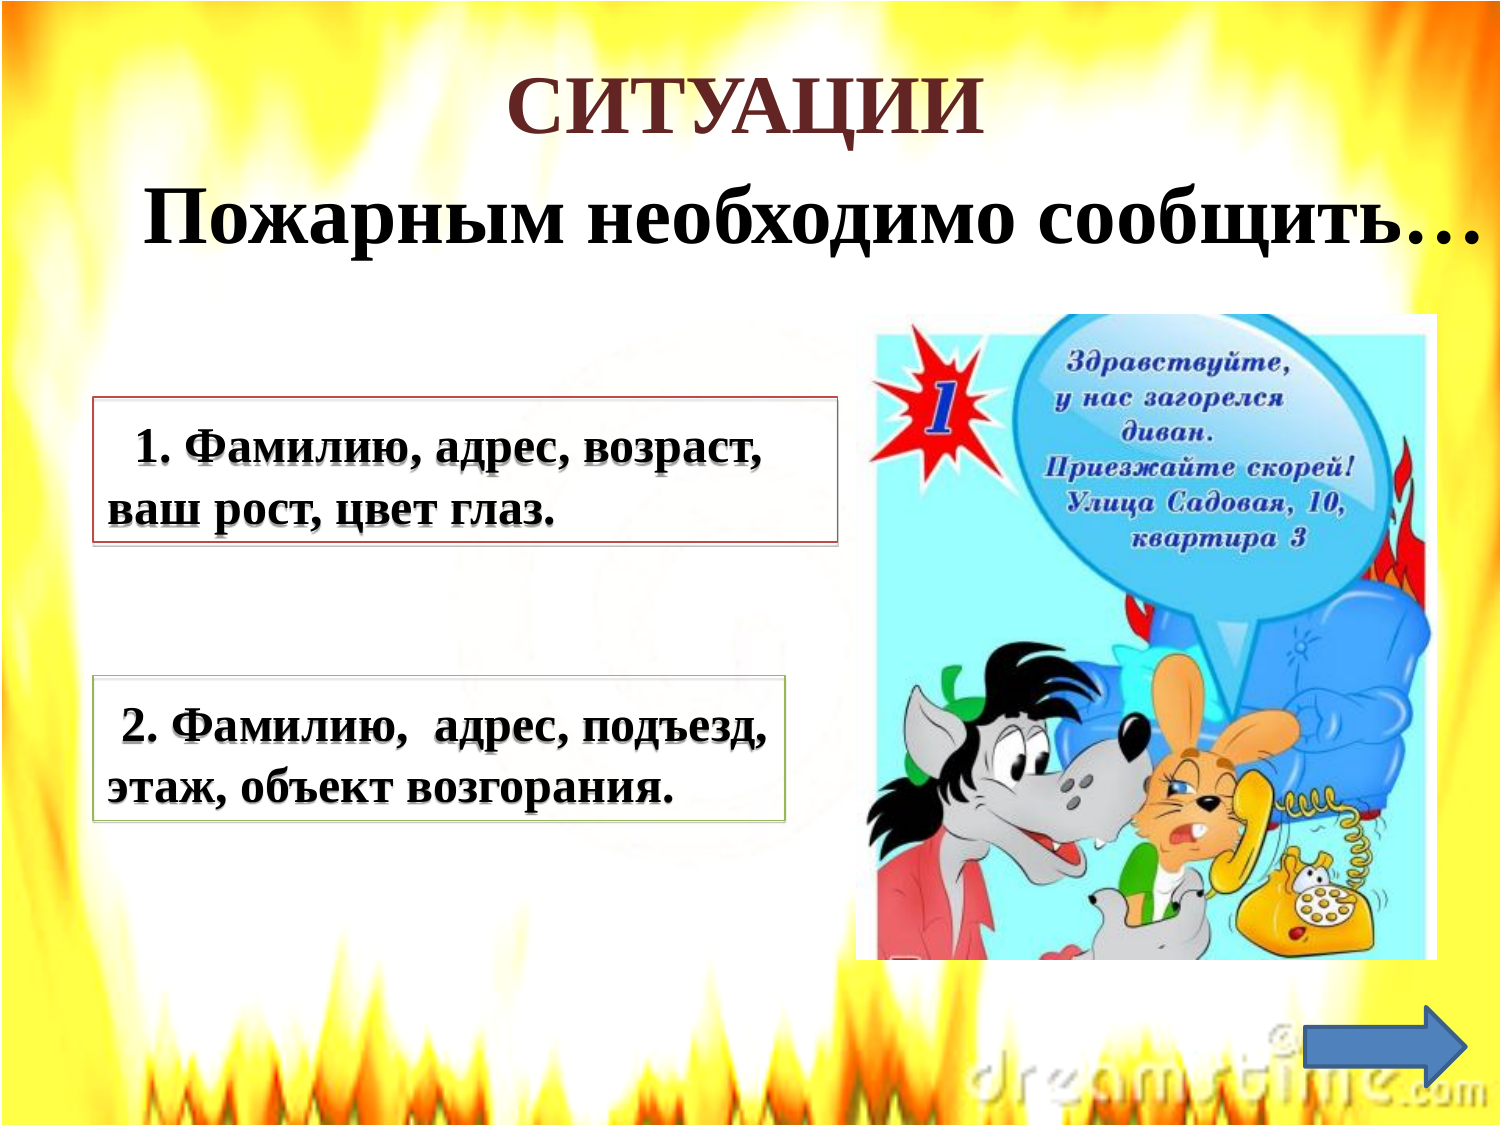

СИТУАЦИИ
Пожарным необходимо сообщить…
 1. Фамилию, адрес, возраст,
ваш рост, цвет глаз.
 2. Фамилию, адрес, подъезд,
этаж, объект возгорания.